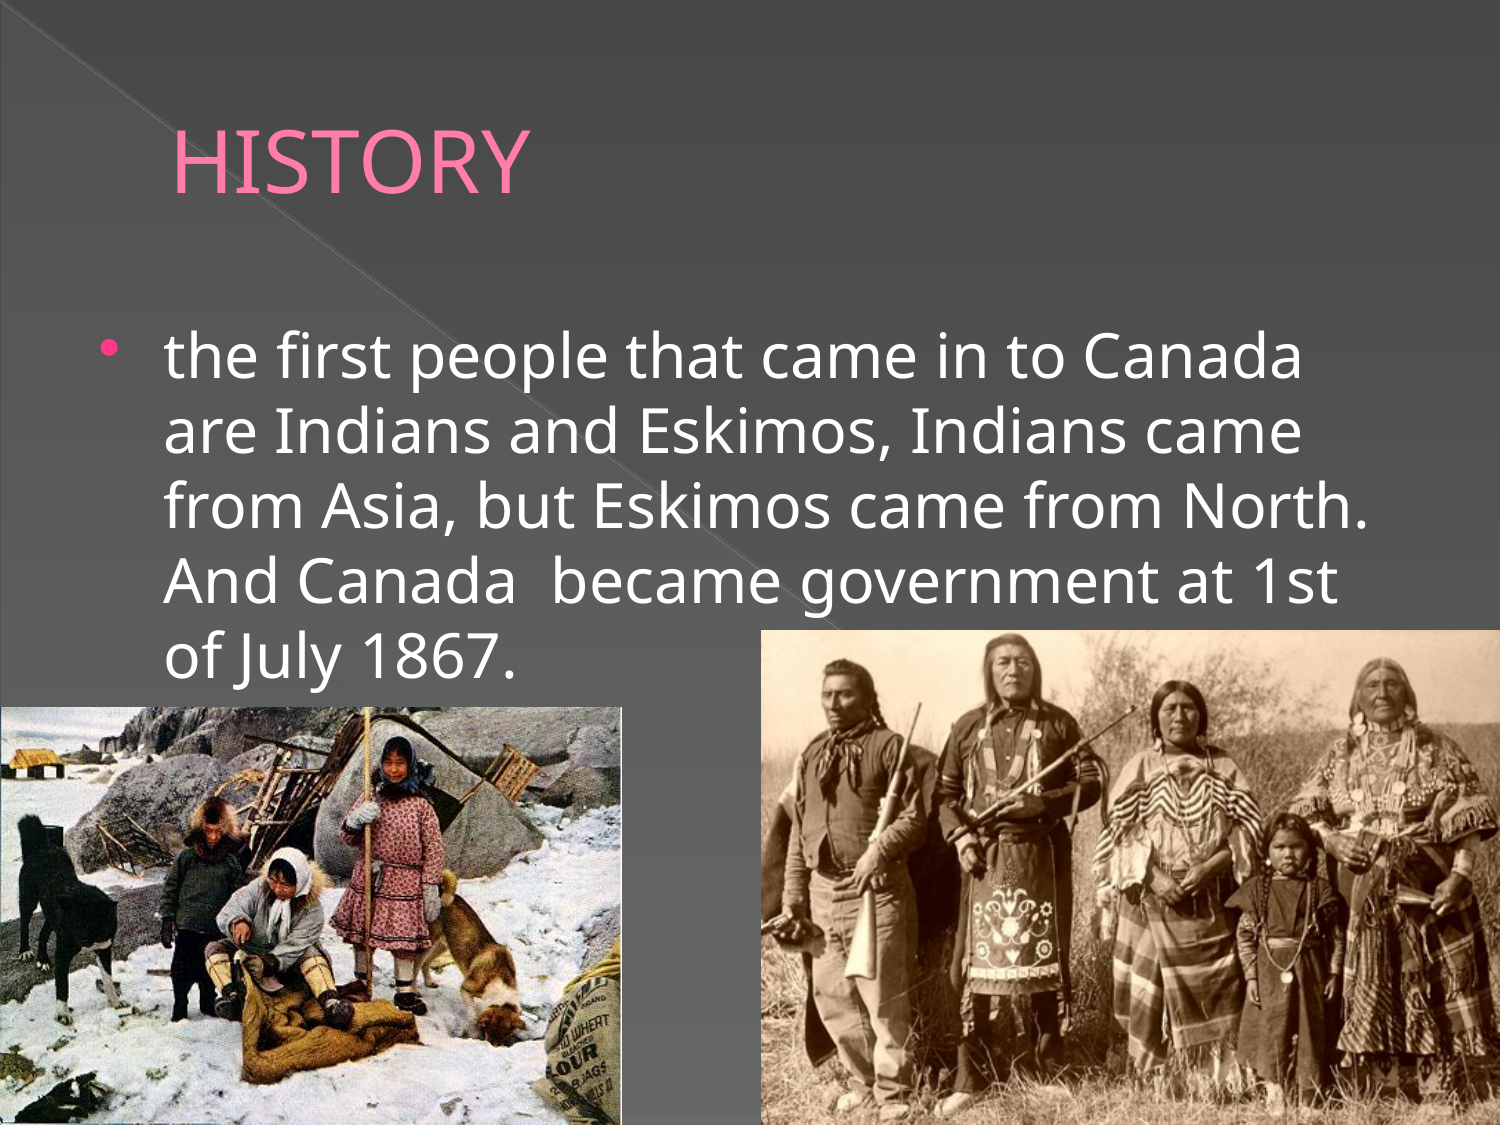

# HISTORY
the first people that came in to Canada are Indians and Eskimos, Indians came from Asia, but Eskimos came from North. And Canada became government at 1st of July 1867.